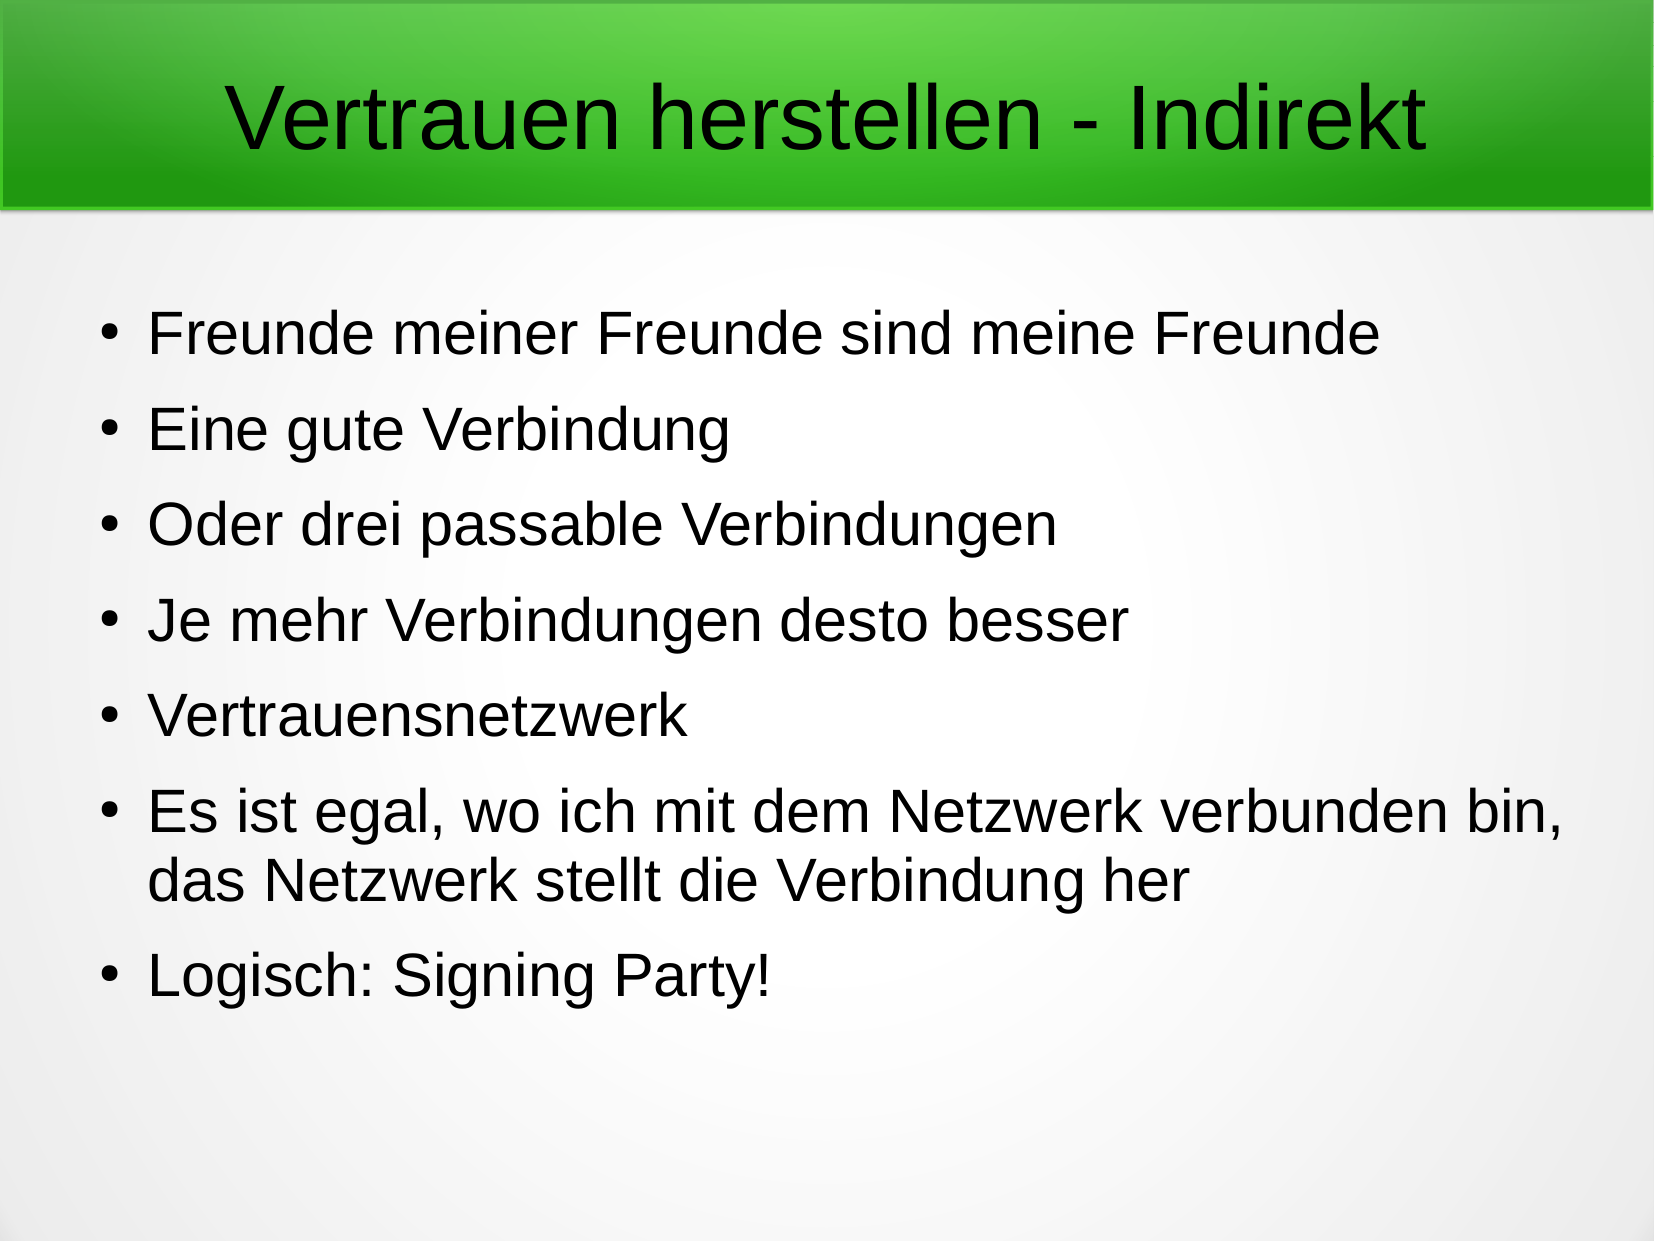

# Vertrauen herstellen - Indirekt
Freunde meiner Freunde sind meine Freunde
Eine gute Verbindung
Oder drei passable Verbindungen
Je mehr Verbindungen desto besser
Vertrauensnetzwerk
Es ist egal, wo ich mit dem Netzwerk verbunden bin, das Netzwerk stellt die Verbindung her
Logisch: Signing Party!